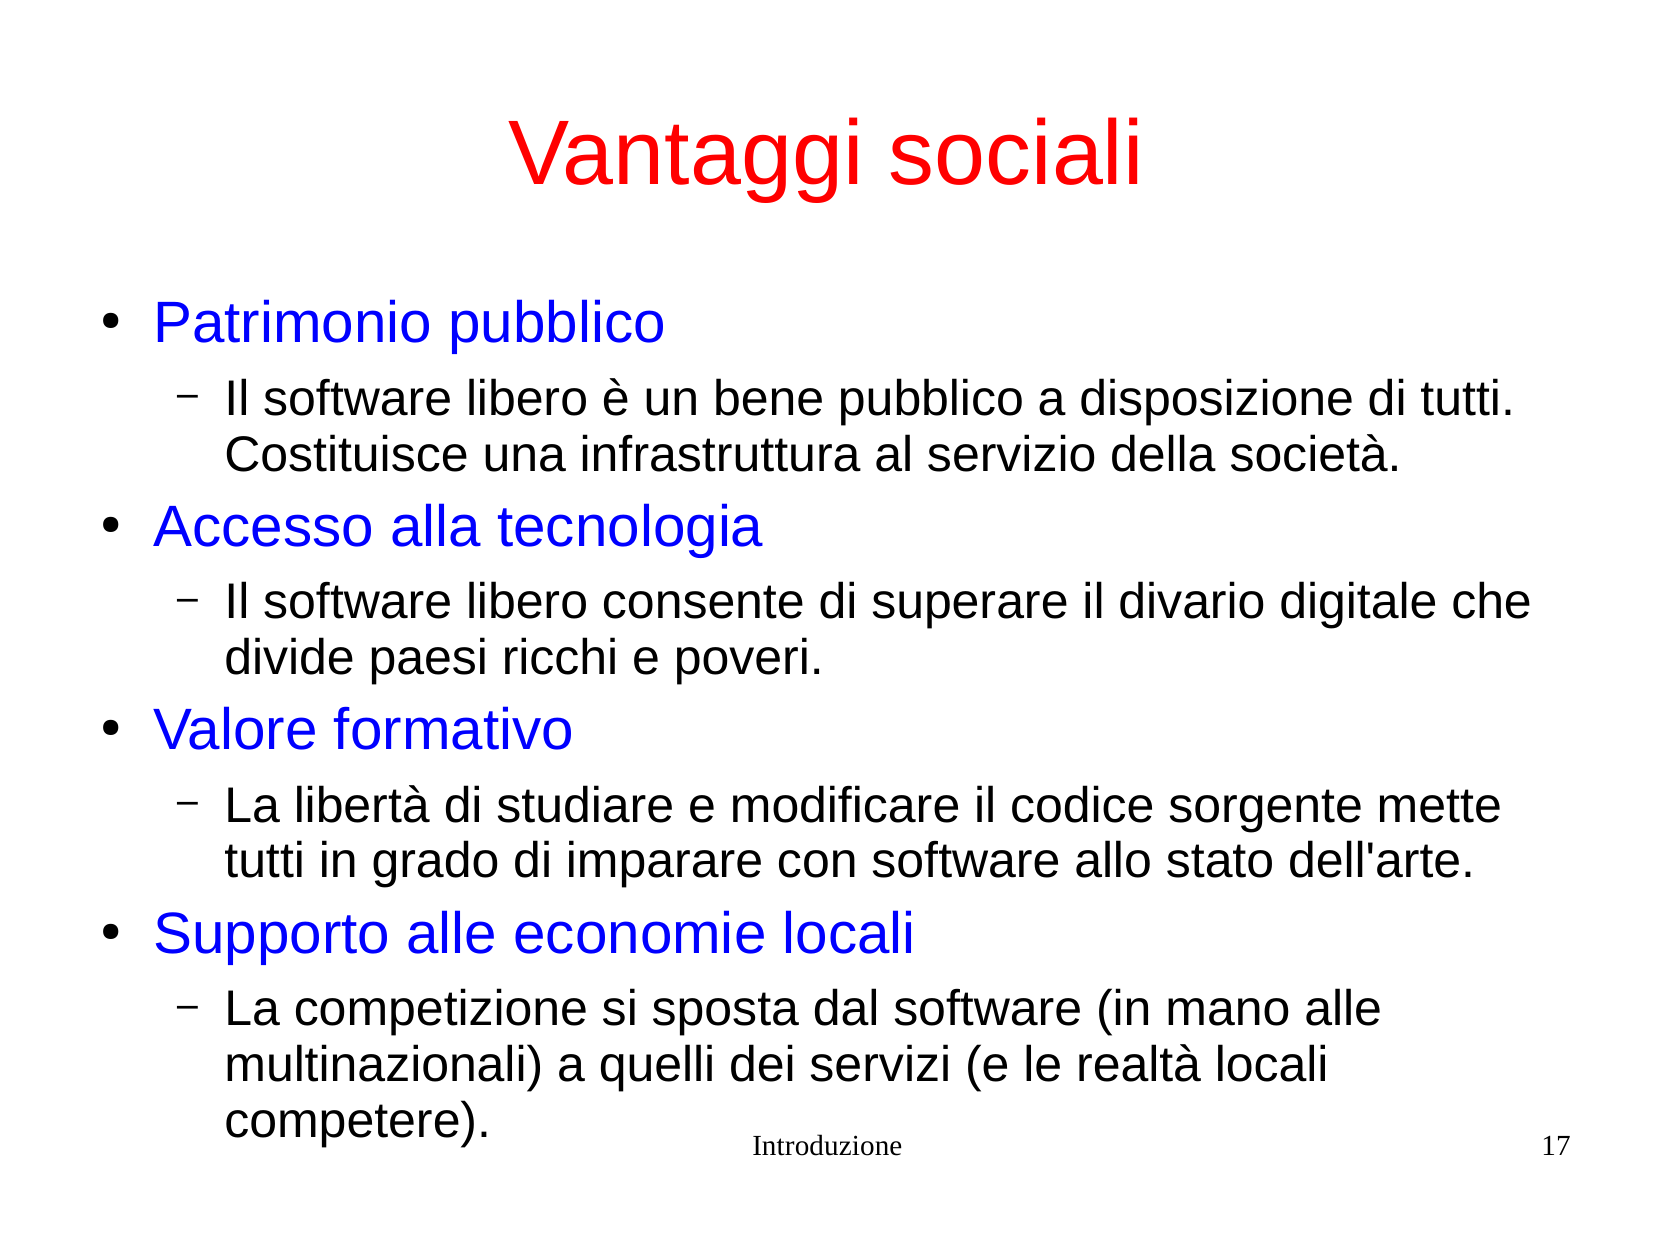

# Vantaggi sociali
Patrimonio pubblico
Il software libero è un bene pubblico a disposizione di tutti. Costituisce una infrastruttura al servizio della società.
Accesso alla tecnologia
Il software libero consente di superare il divario digitale che divide paesi ricchi e poveri.
Valore formativo
La libertà di studiare e modificare il codice sorgente mette tutti in grado di imparare con software allo stato dell'arte.
Supporto alle economie locali
La competizione si sposta dal software (in mano alle multinazionali) a quelli dei servizi (e le realtà locali competere).
Introduzione
17